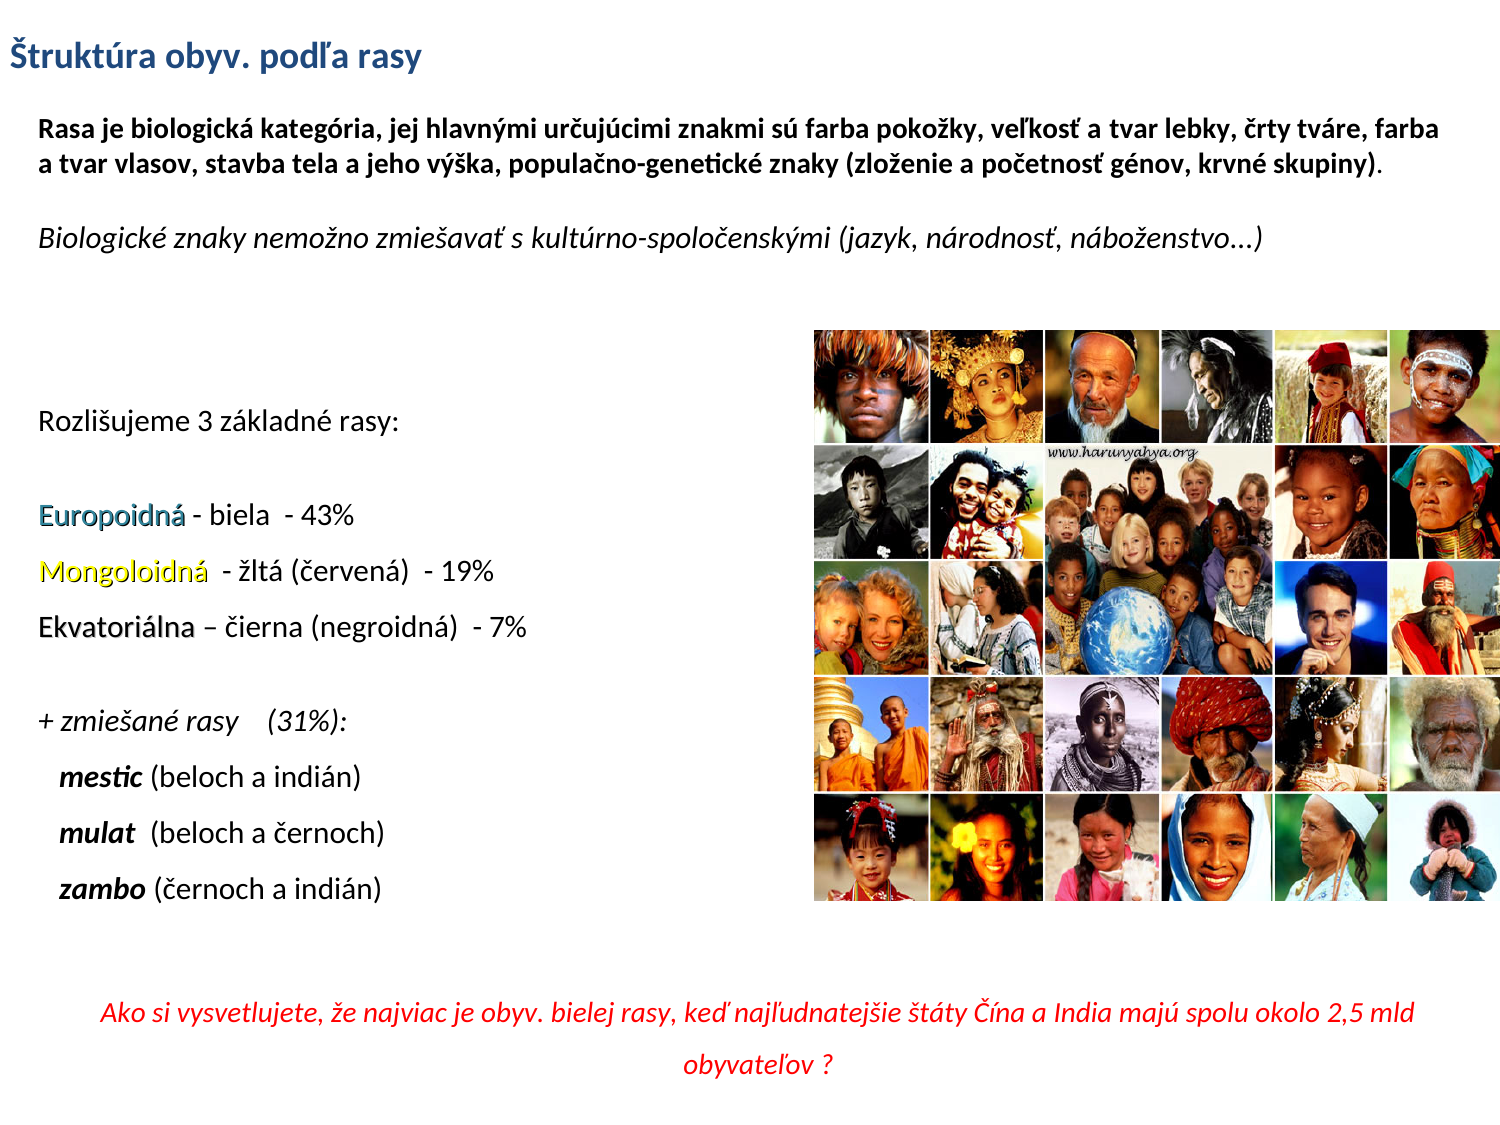

Štruktúra obyv. podľa rasy
Rasa je biologická kategória, jej hlavnými určujúcimi znakmi sú farba pokožky, veľkosť a tvar lebky, črty tváre, farba a tvar vlasov, stavba tela a jeho výška, populačno-genetické znaky (zloženie a početnosť génov, krvné skupiny).
Biologické znaky nemožno zmiešavať s kultúrno-spoločenskými (jazyk, národnosť, náboženstvo...)
Rozlišujeme 3 základné rasy:
Europoidná - biela - 43%
Mongoloidná - žltá (červená) - 19%
Ekvatoriálna – čierna (negroidná) - 7%
+ zmiešané rasy (31%):
 mestic (beloch a indián)
 mulat (beloch a černoch)
 zambo (černoch a indián)
Ako si vysvetlujete, že najviac je obyv. bielej rasy, keď najľudnatejšie štáty Čína a India majú spolu okolo 2,5 mld obyvateľov ?